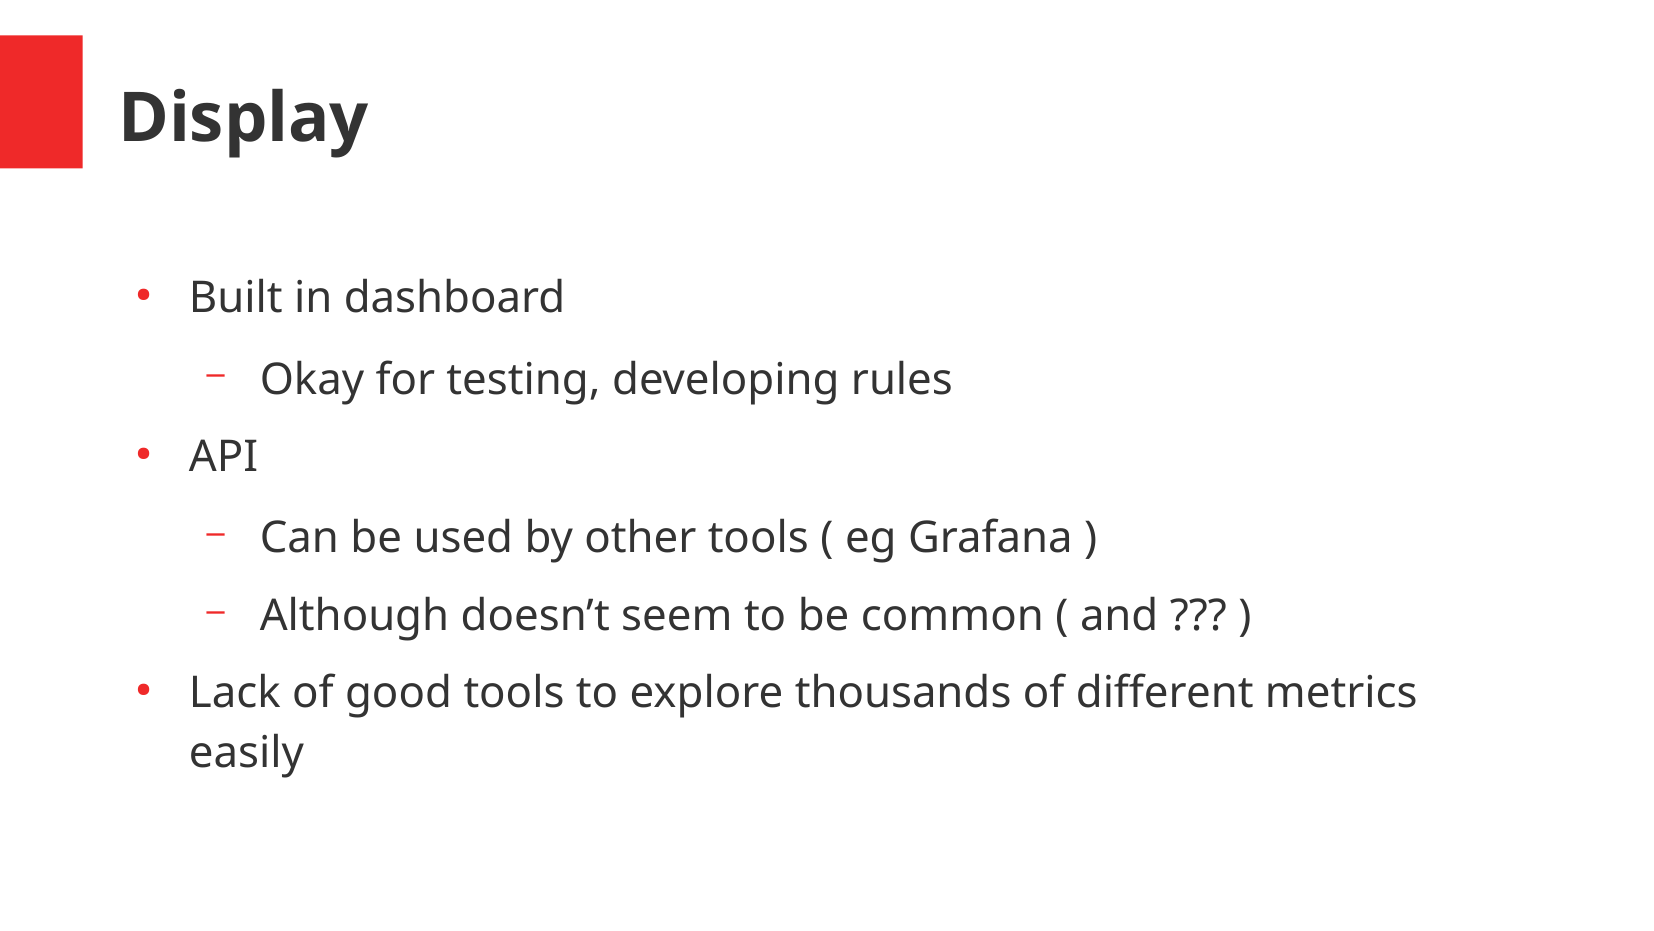

# Display
Built in dashboard
Okay for testing, developing rules
API
Can be used by other tools ( eg Grafana )
Although doesn’t seem to be common ( and ??? )
Lack of good tools to explore thousands of different metrics easily